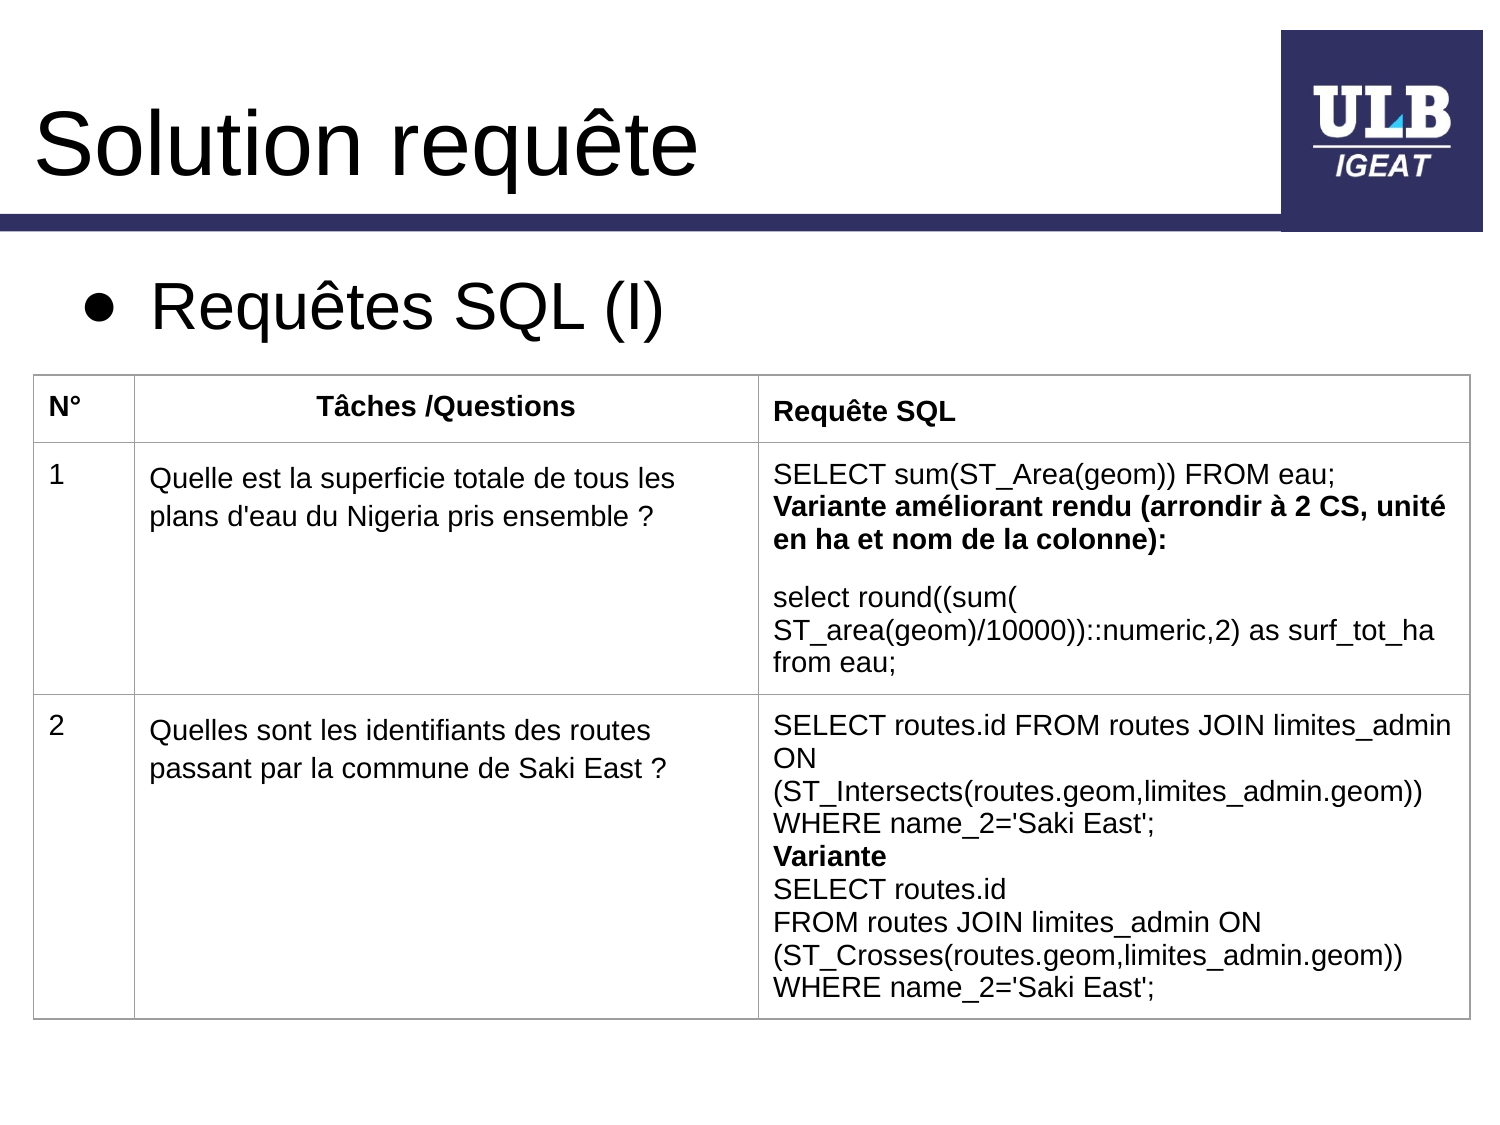

# Solution requête
Requêtes SQL (I)
| N° | Tâches /Questions | Requête SQL |
| --- | --- | --- |
| 1 | Quelle est la superficie totale de tous les plans d'eau du Nigeria pris ensemble ? | SELECT sum(ST\_Area(geom)) FROM eau; Variante améliorant rendu (arrondir à 2 CS, unité en ha et nom de la colonne): select round((sum( ST\_area(geom)/10000))::numeric,2) as surf\_tot\_ha from eau; |
| 2 | Quelles sont les identifiants des routes passant par la commune de Saki East ? | SELECT routes.id FROM routes JOIN limites\_admin ON (ST\_Intersects(routes.geom,limites\_admin.geom)) WHERE name\_2='Saki East'; Variante SELECT routes.id FROM routes JOIN limites\_admin ON (ST\_Crosses(routes.geom,limites\_admin.geom)) WHERE name\_2='Saki East'; |